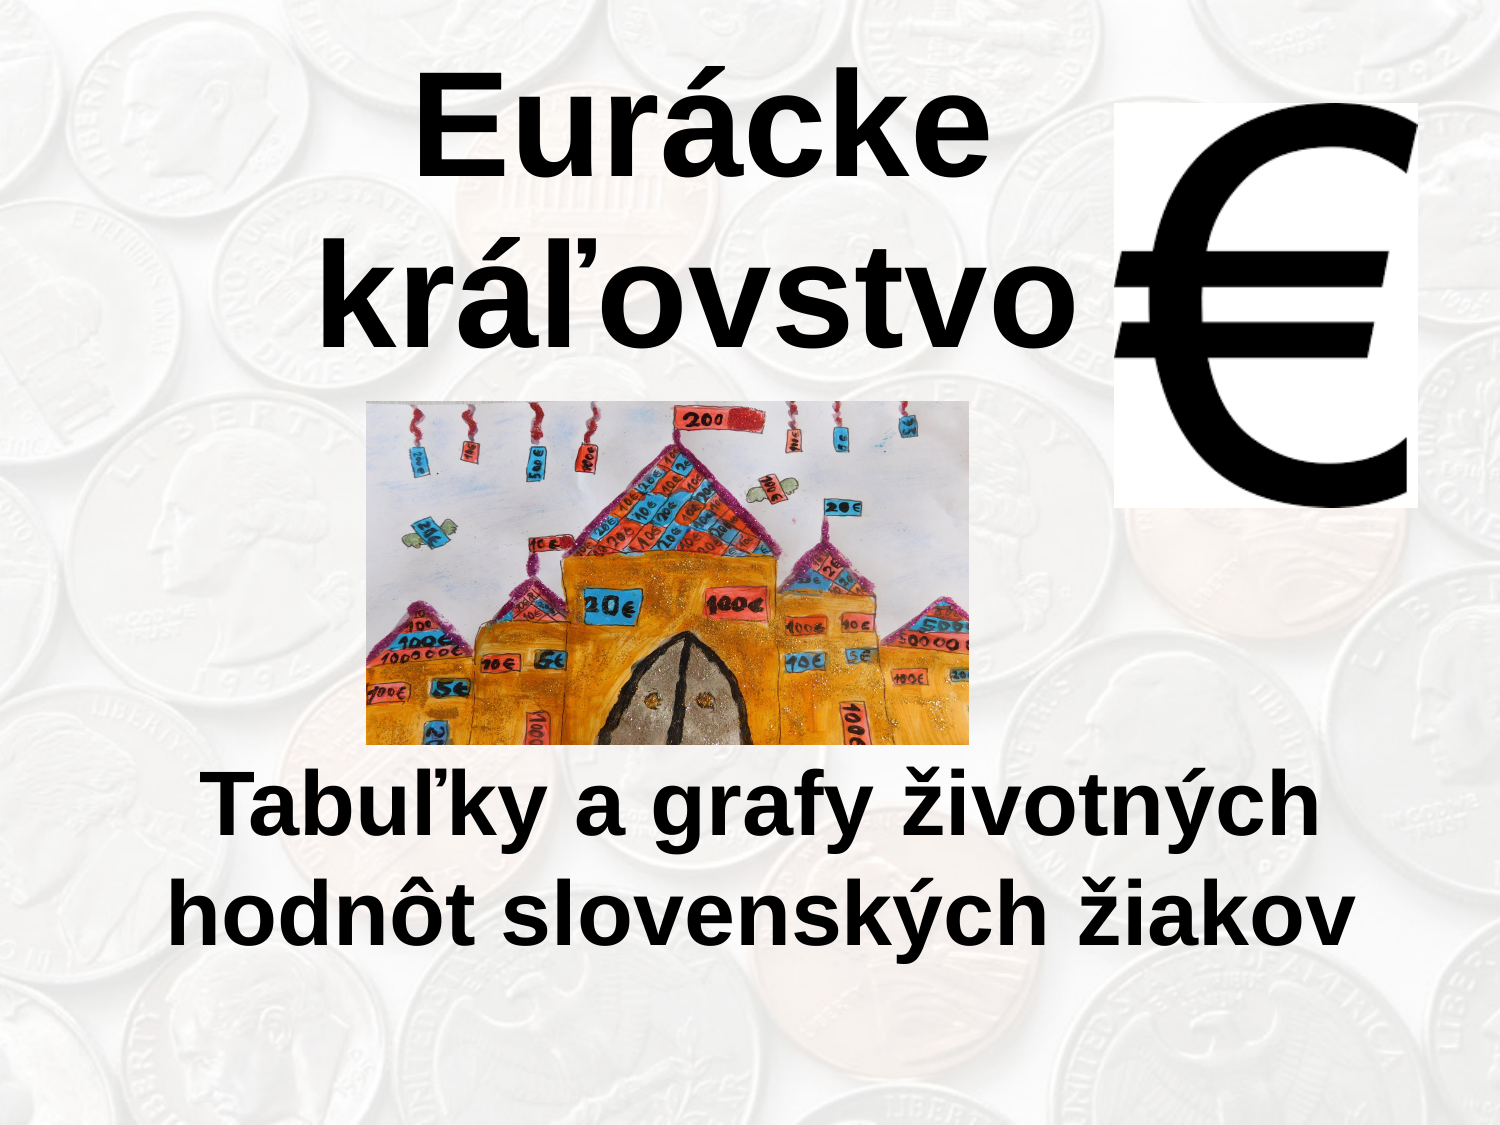

# Eurácke kráľovstvo
Tabuľky a grafy životných hodnôt slovenských žiakov